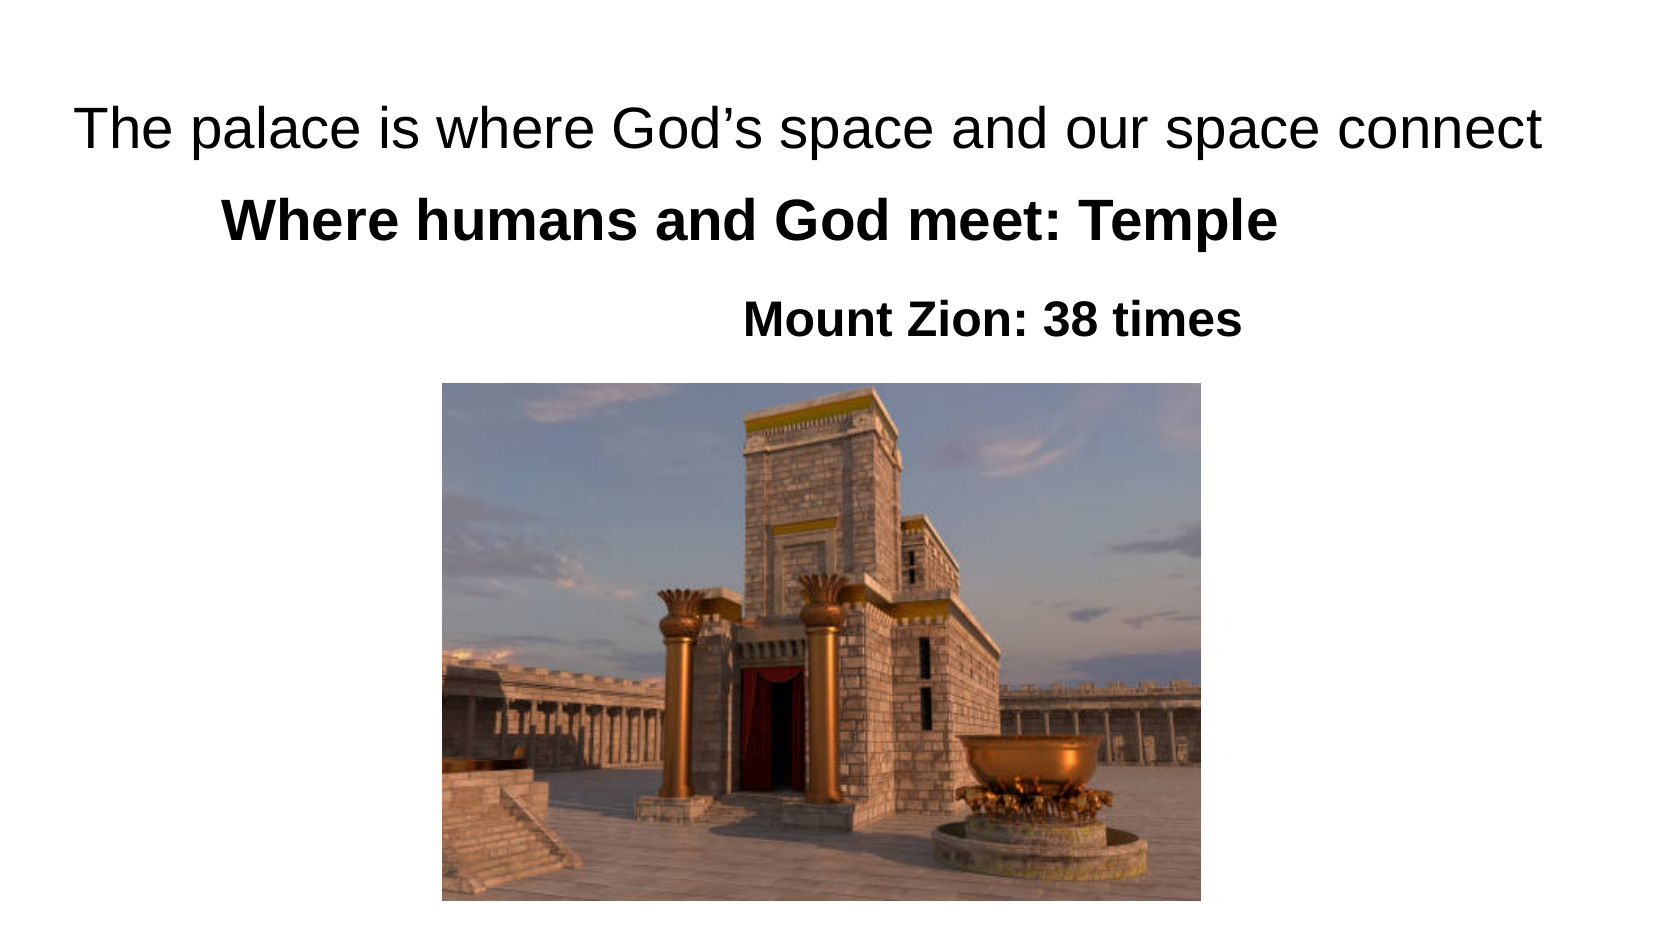

The palace is where God’s space and our space connect
Where humans and God meet: Temple
Mount Zion: 38 times